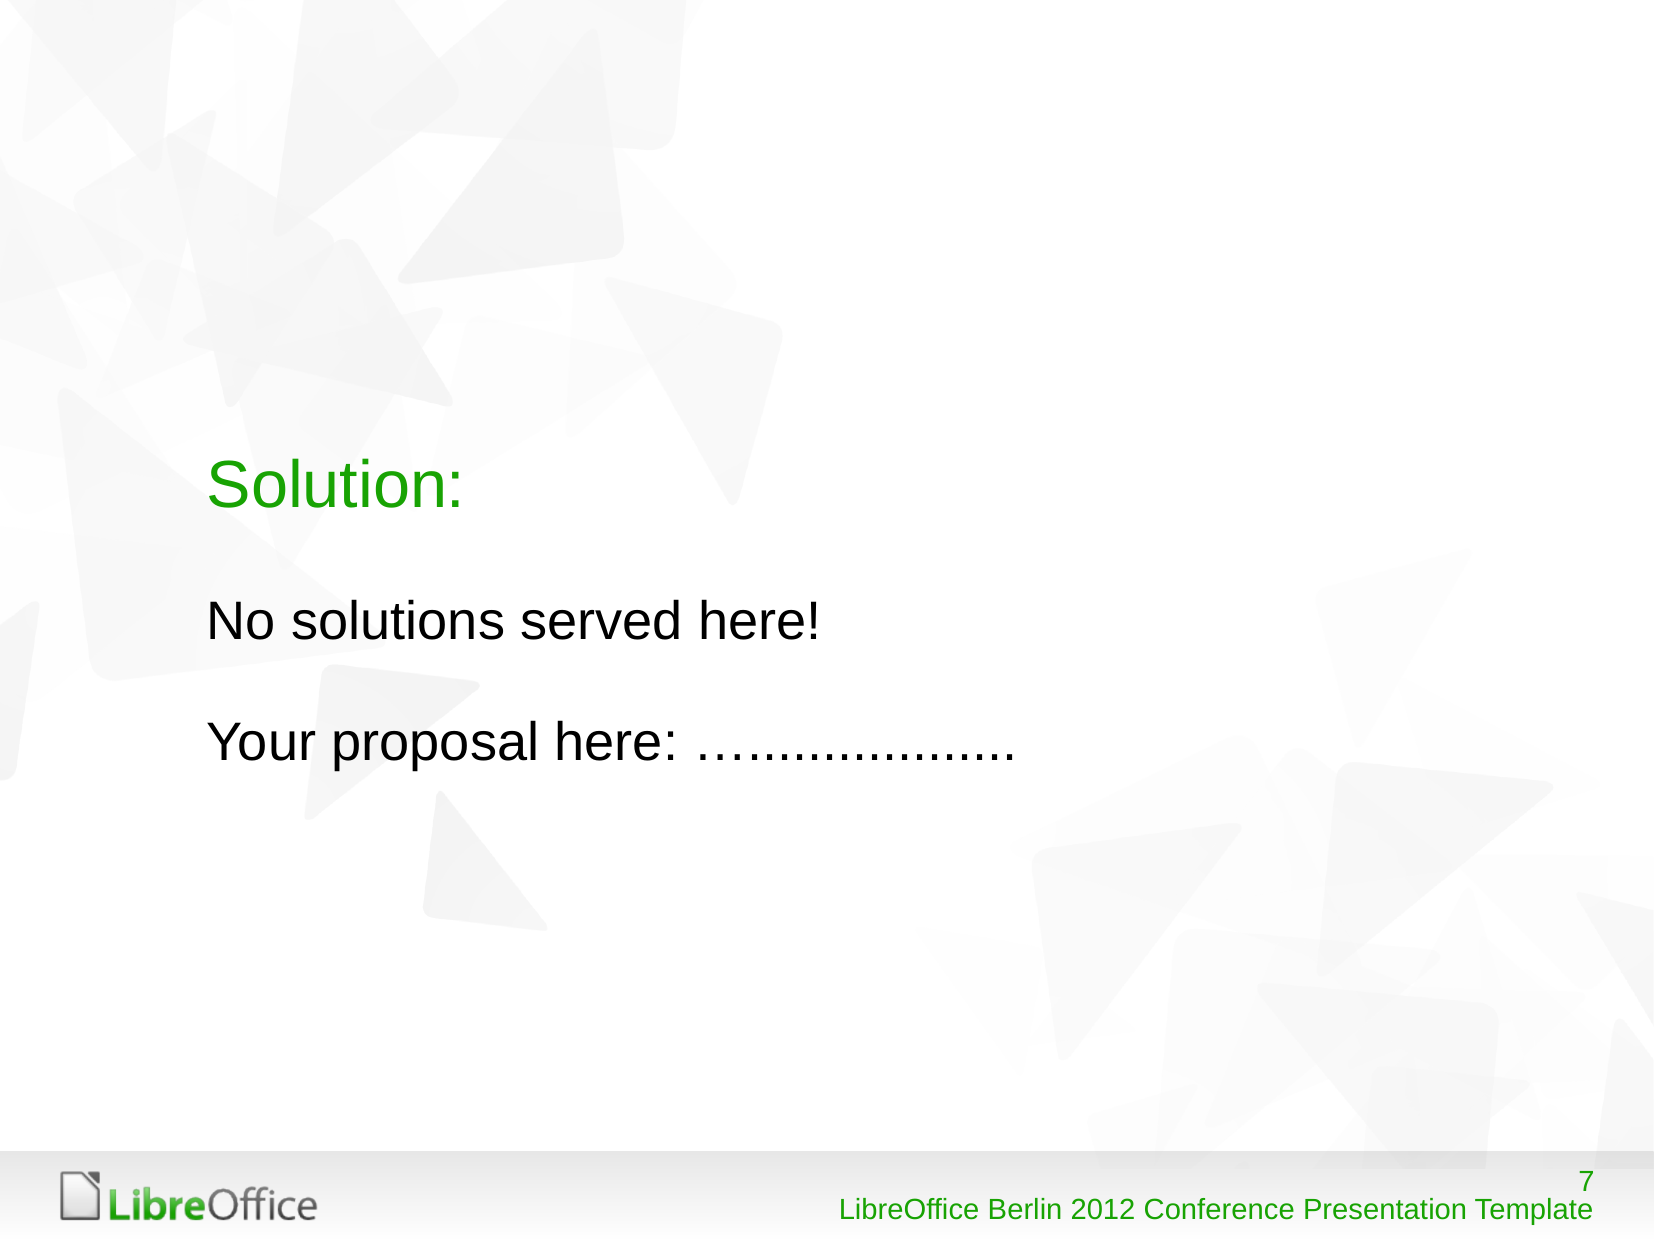

# Solution:
No solutions served here!
Your proposal here: …..................
7
LibreOffice Berlin 2012 Conference Presentation Template